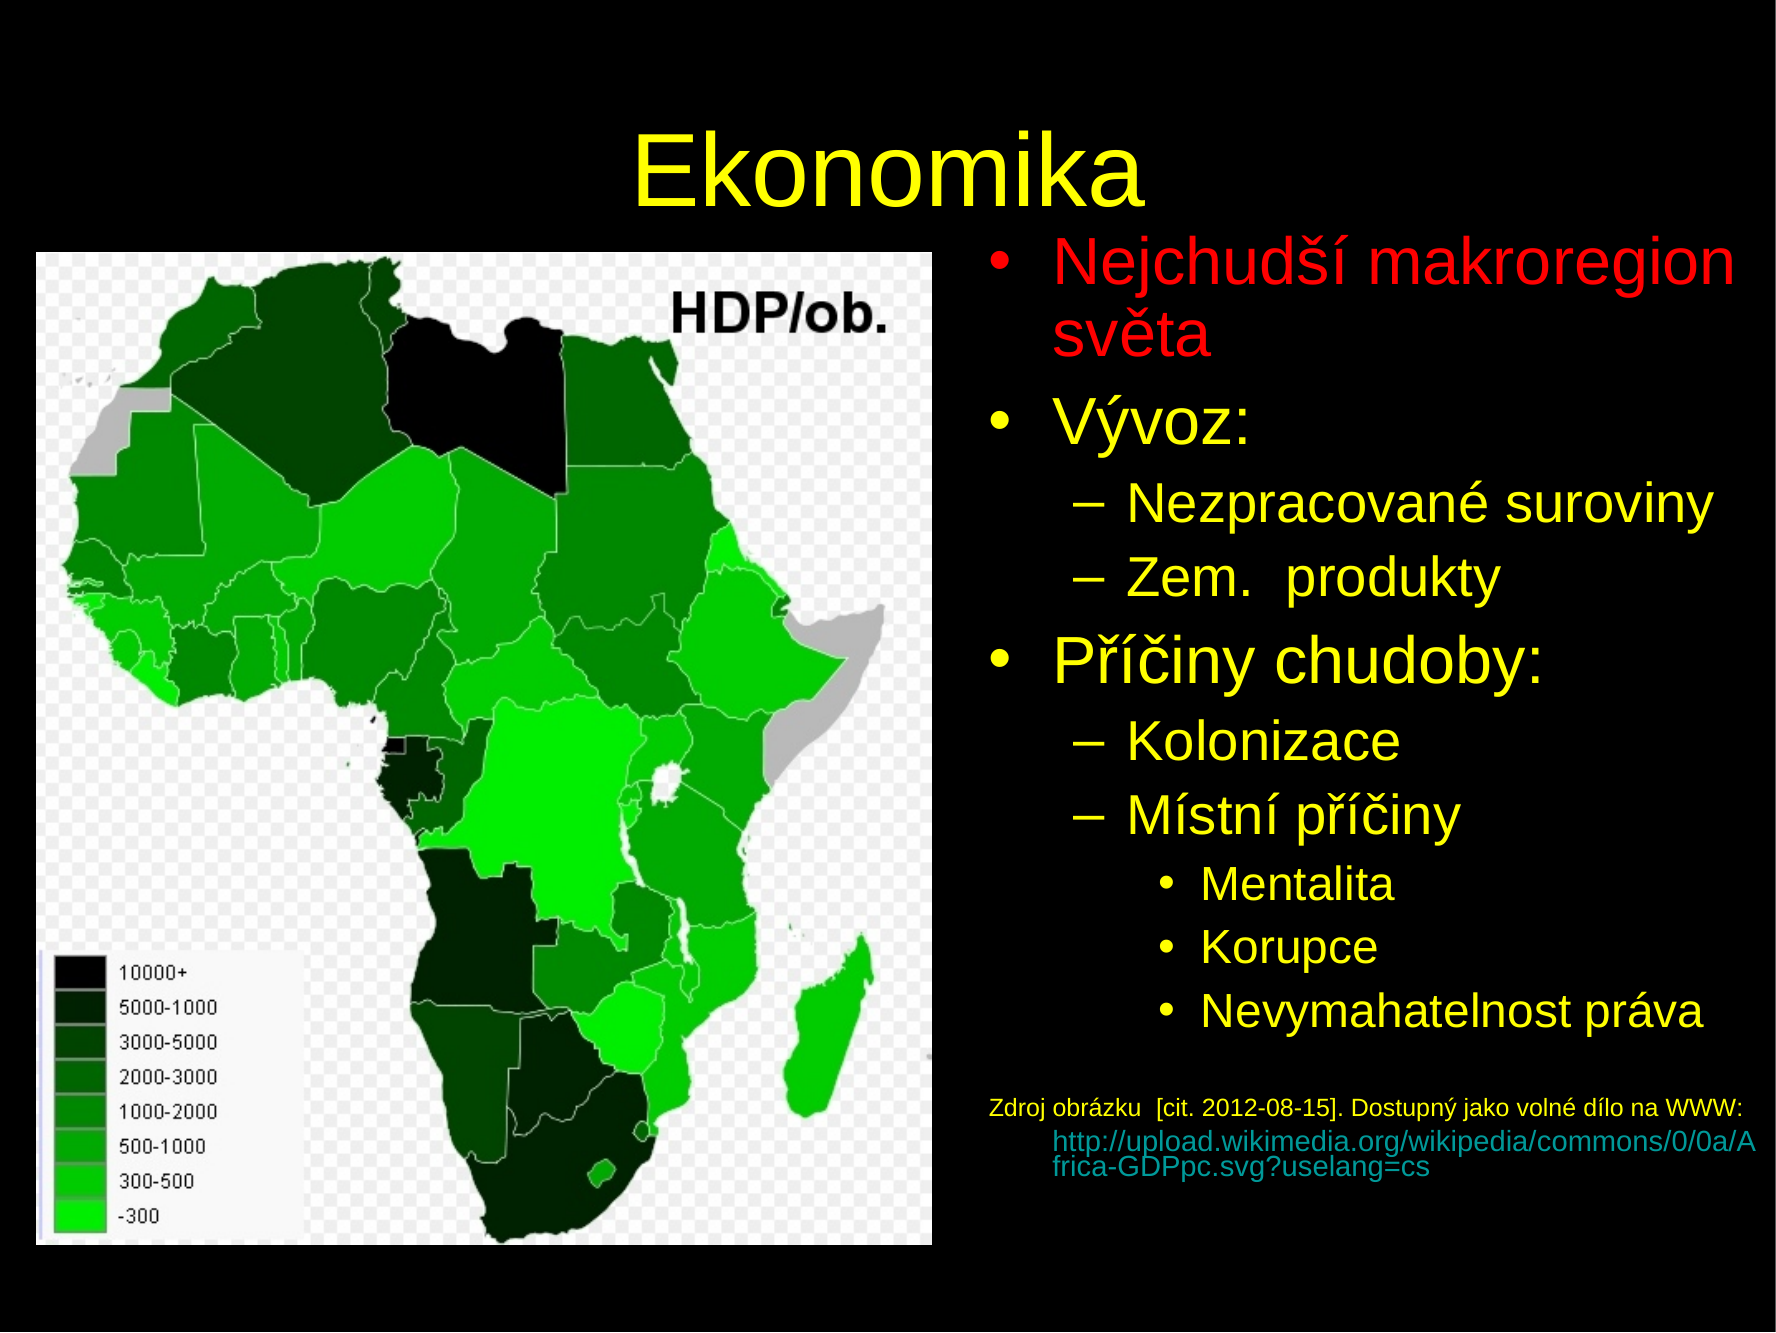

# Ekonomika
Nejchudší makroregion světa
Vývoz:
Nezpracované suroviny
Zem. produkty
Příčiny chudoby:
Kolonizace
Místní příčiny
Mentalita
Korupce
Nevymahatelnost práva
Zdroj obrázku [cit. 2012-08-15]. Dostupný jako volné dílo na WWW: http://upload.wikimedia.org/wikipedia/commons/0/0a/Africa-GDPpc.svg?uselang=cs